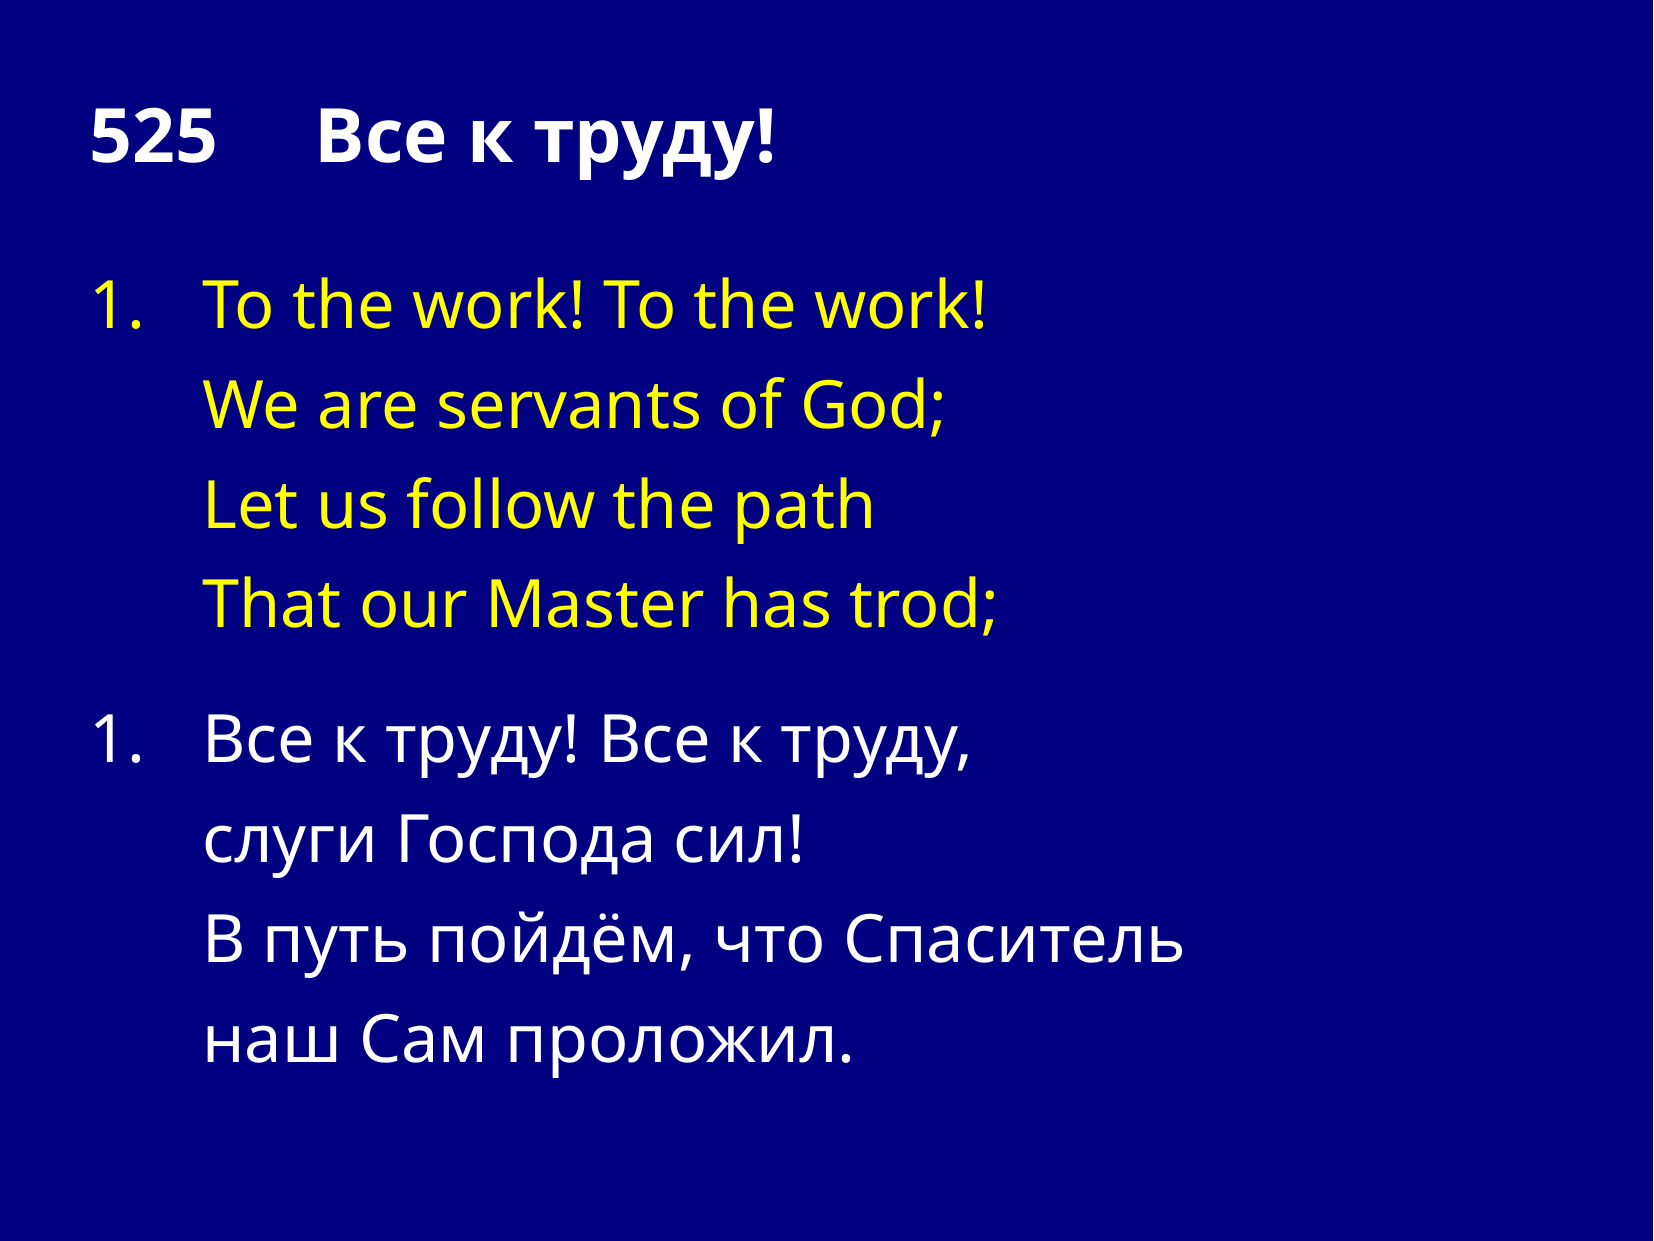

525	Все к труду!
1.	To the work! To the work!
	We are servants of God;
	Let us follow the path
	That our Master has trod;
1.	Все к труду! Все к труду,
	слуги Господа сил!
	В путь пойдём, что Спаситель
	наш Сам проложил.